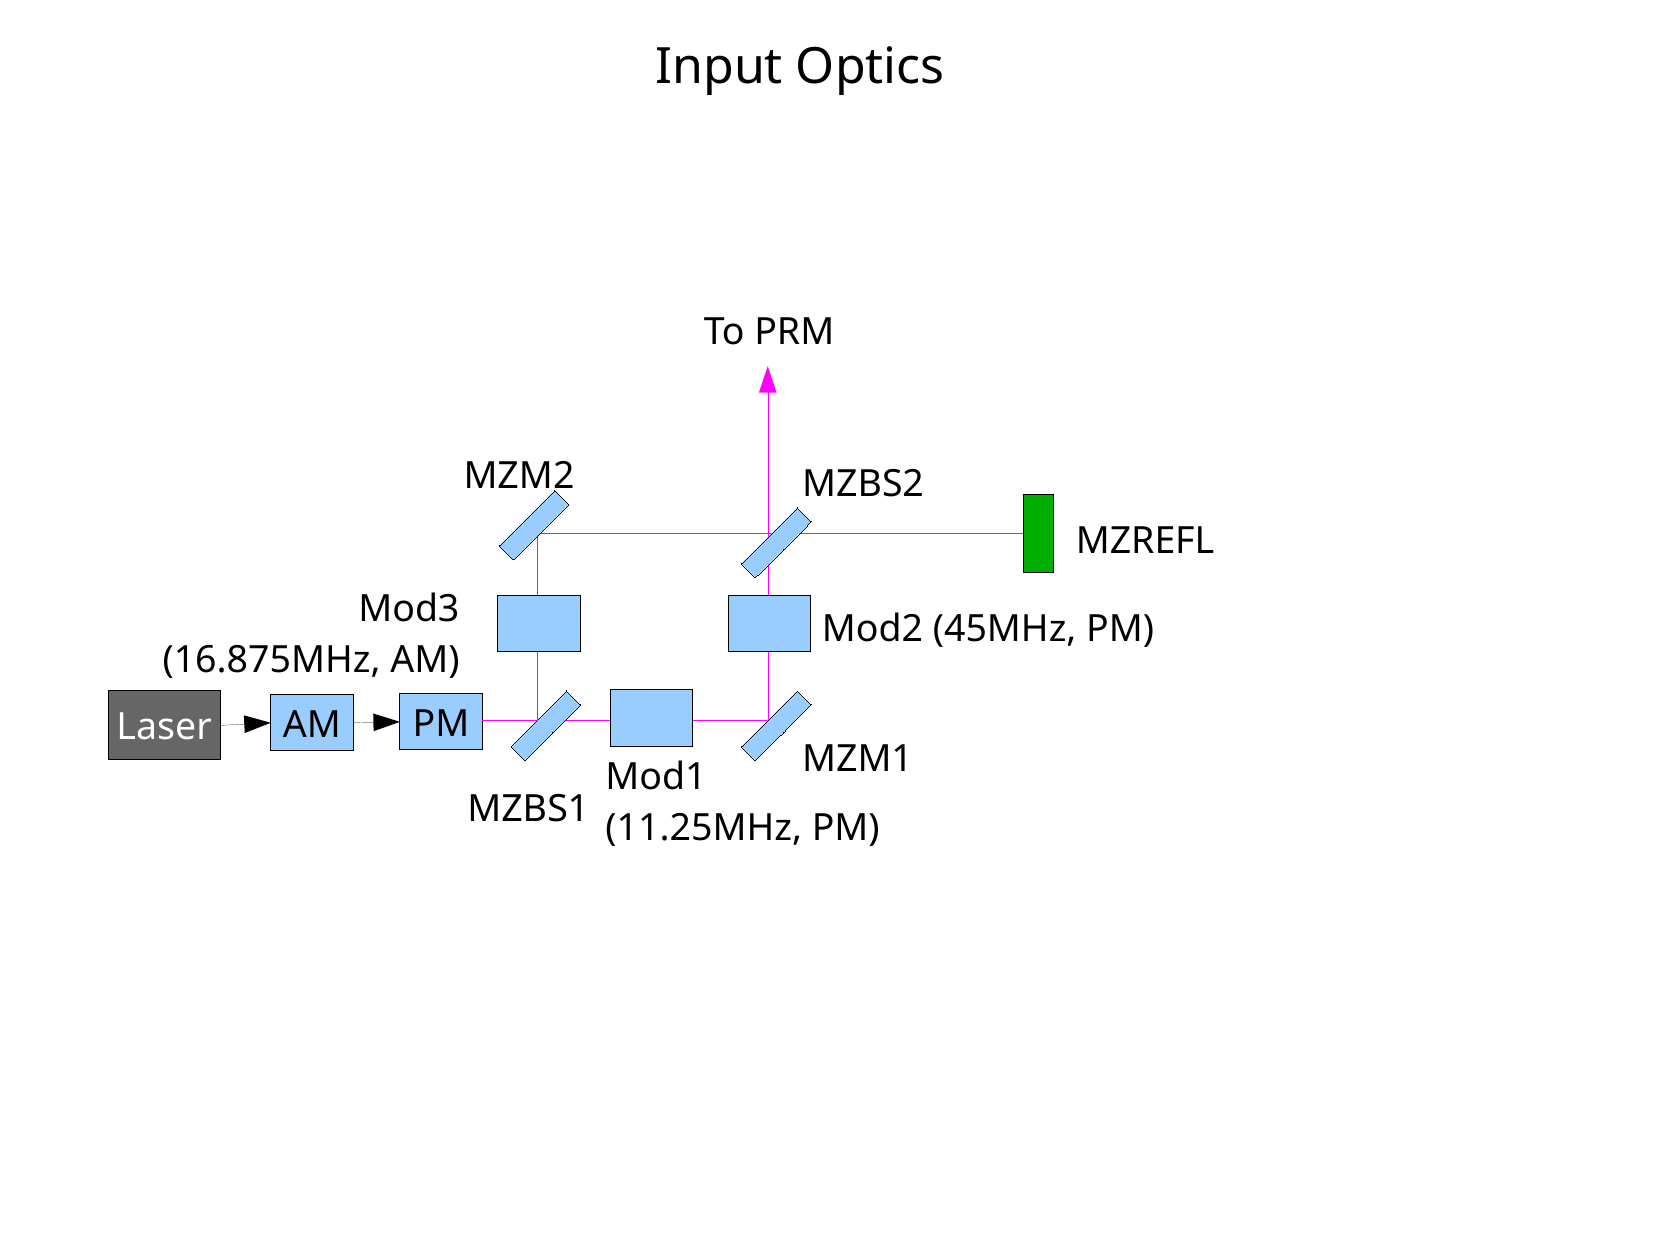

Input Optics
To PRM
MZM2
MZBS2
MZREFL
Mod3
(16.875MHz, AM)
Mod2 (45MHz, PM)
Laser
PM
AM
MZM1
Mod1
(11.25MHz, PM)
MZBS1